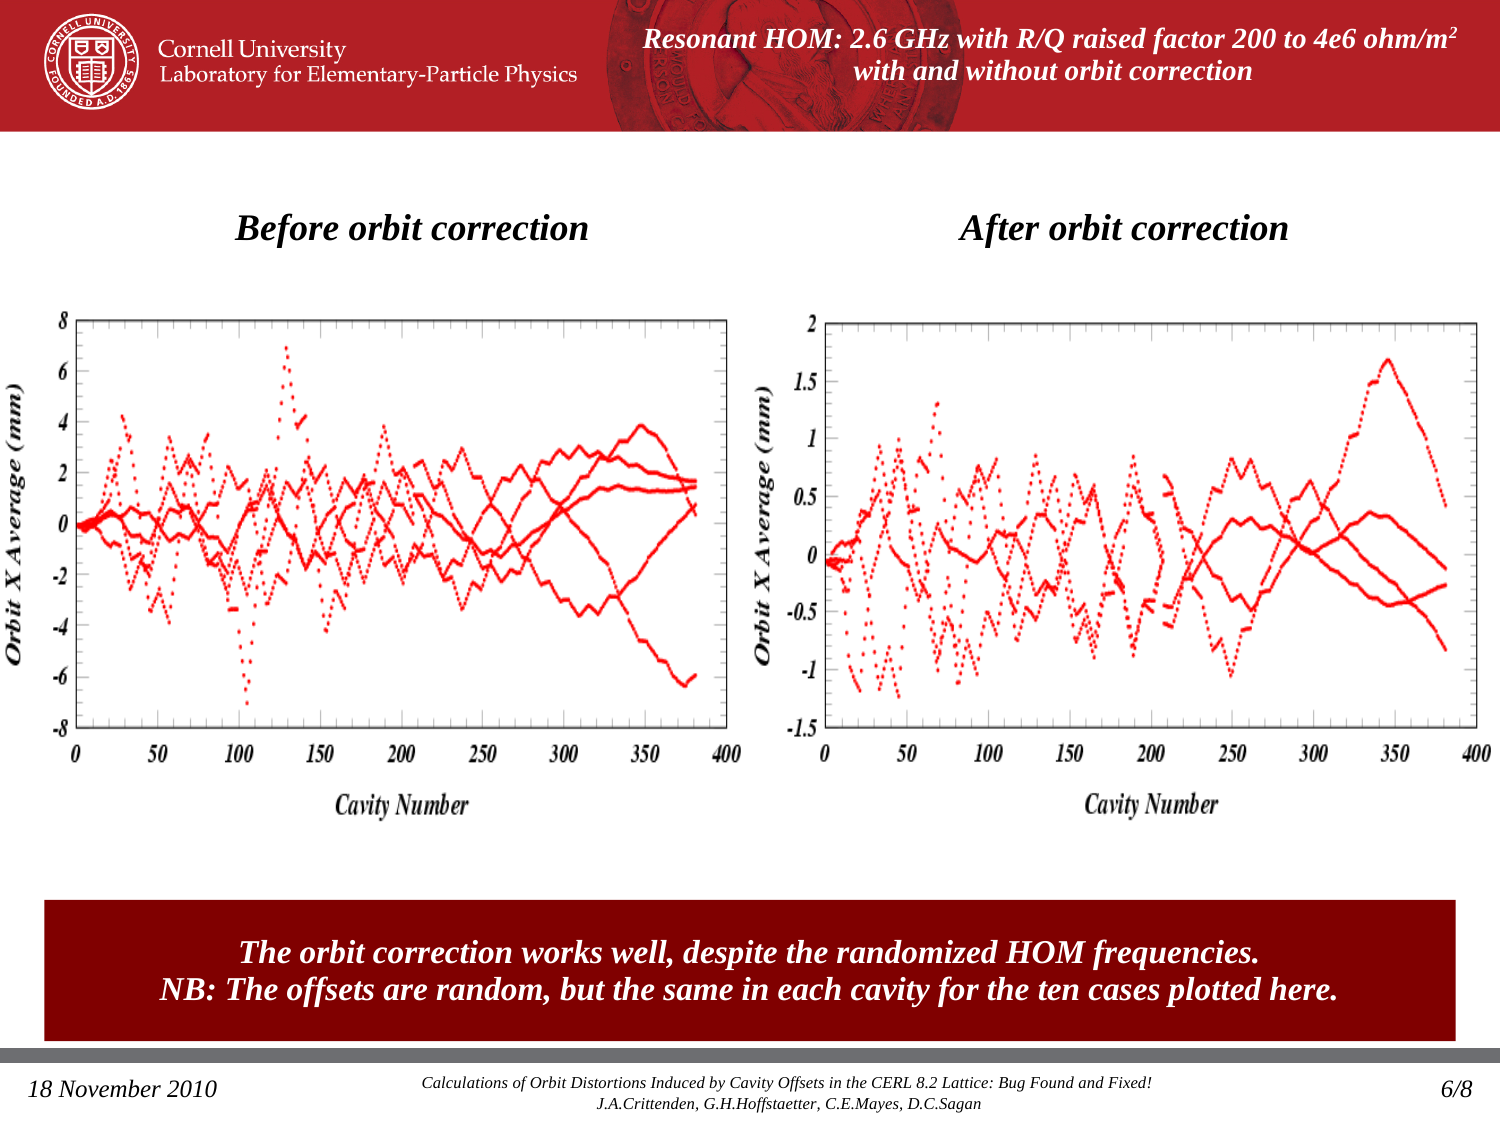

Resonant HOM: 2.6 GHz with R/Q raised factor 200 to 4e6 ohm/m2
with and without orbit correction
Before orbit correction
After orbit correction
The orbit correction works well, despite the randomized HOM frequencies.
NB: The offsets are random, but the same in each cavity for the ten cases plotted here.